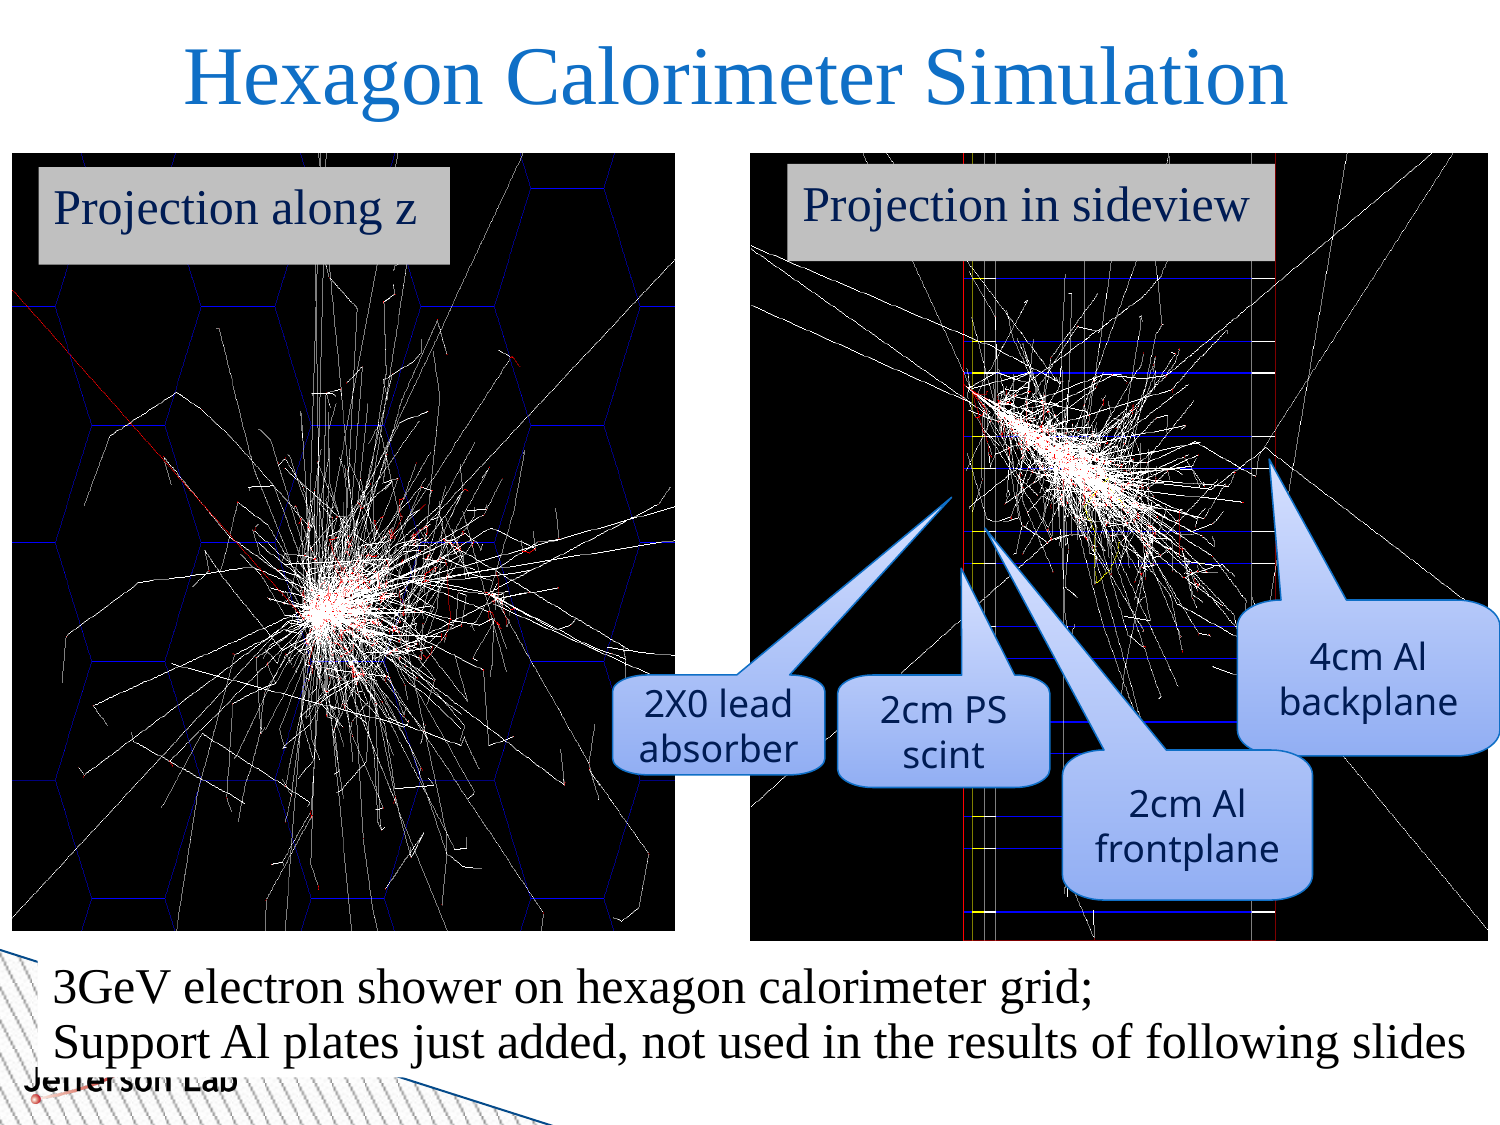

Hexagon Calorimeter Simulation
Projection in sideview
Projection along z
4cm Al backplane
2X0 lead absorber
2cm PS scint
2cm Al frontplane
3GeV electron shower on hexagon calorimeter grid;
Support Al plates just added, not used in the results of following slides